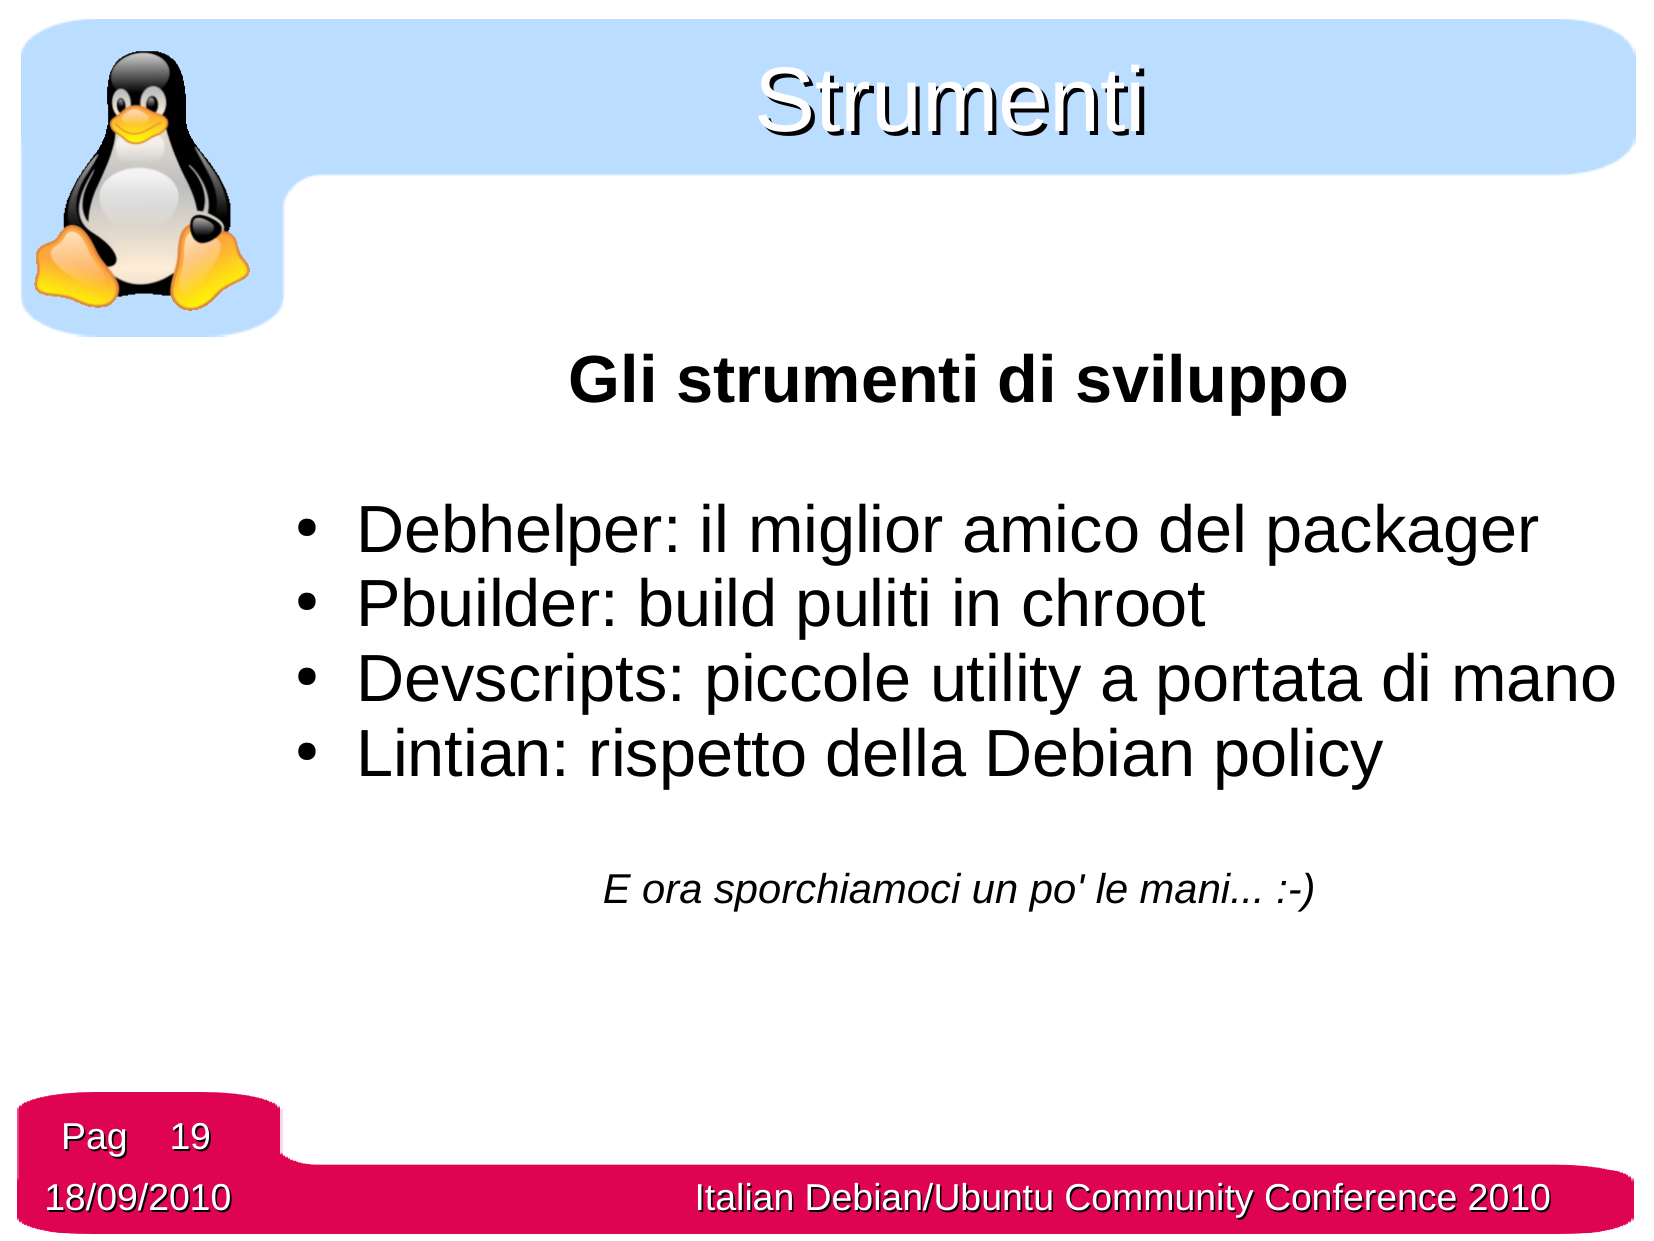

# Strumenti
Gli strumenti di sviluppo
 Debhelper: il miglior amico del packager
 Pbuilder: build puliti in chroot
 Devscripts: piccole utility a portata di mano
 Lintian: rispetto della Debian policy
E ora sporchiamoci un po' le mani... :-)
Pag
Italian Debian/Ubuntu Community Conference 2010
18/09/2010